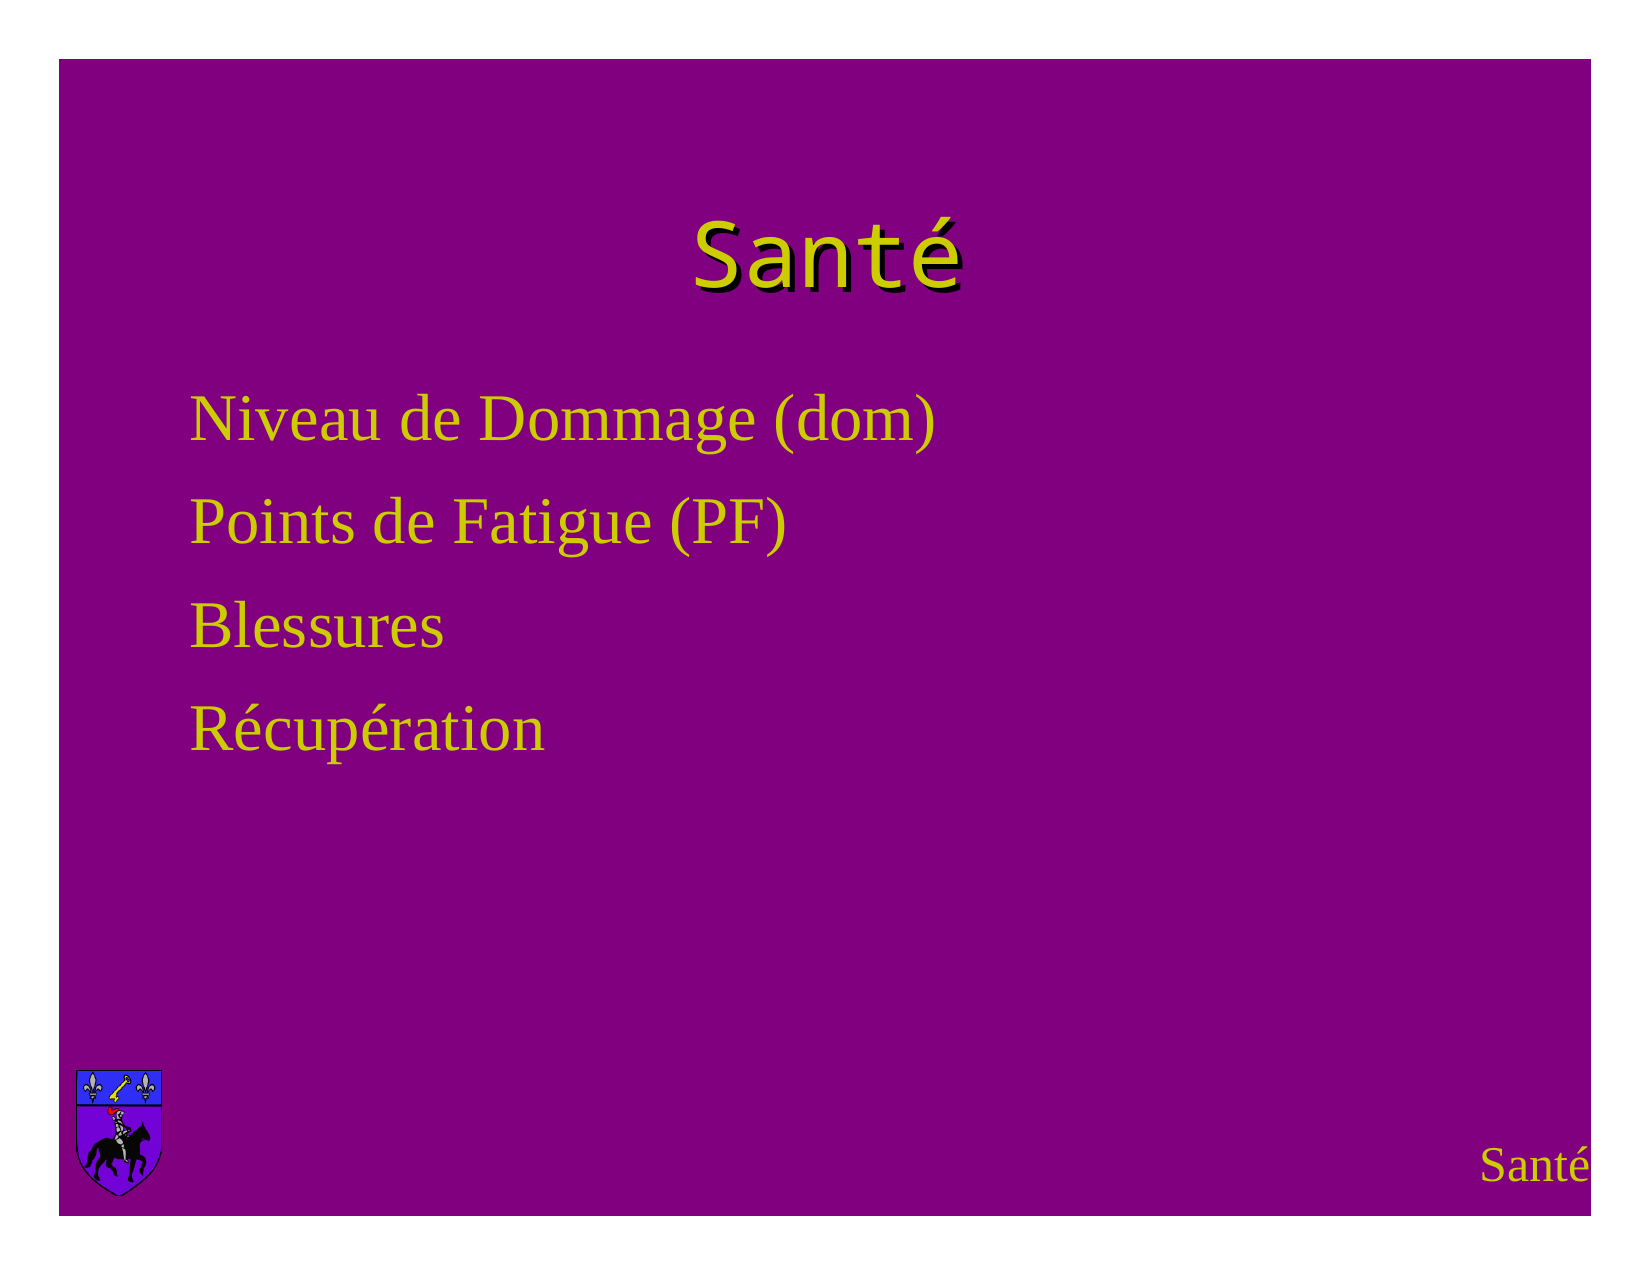

# Santé
Niveau de Dommage (dom)
Points de Fatigue (PF)
Blessures
Récupération
Santé